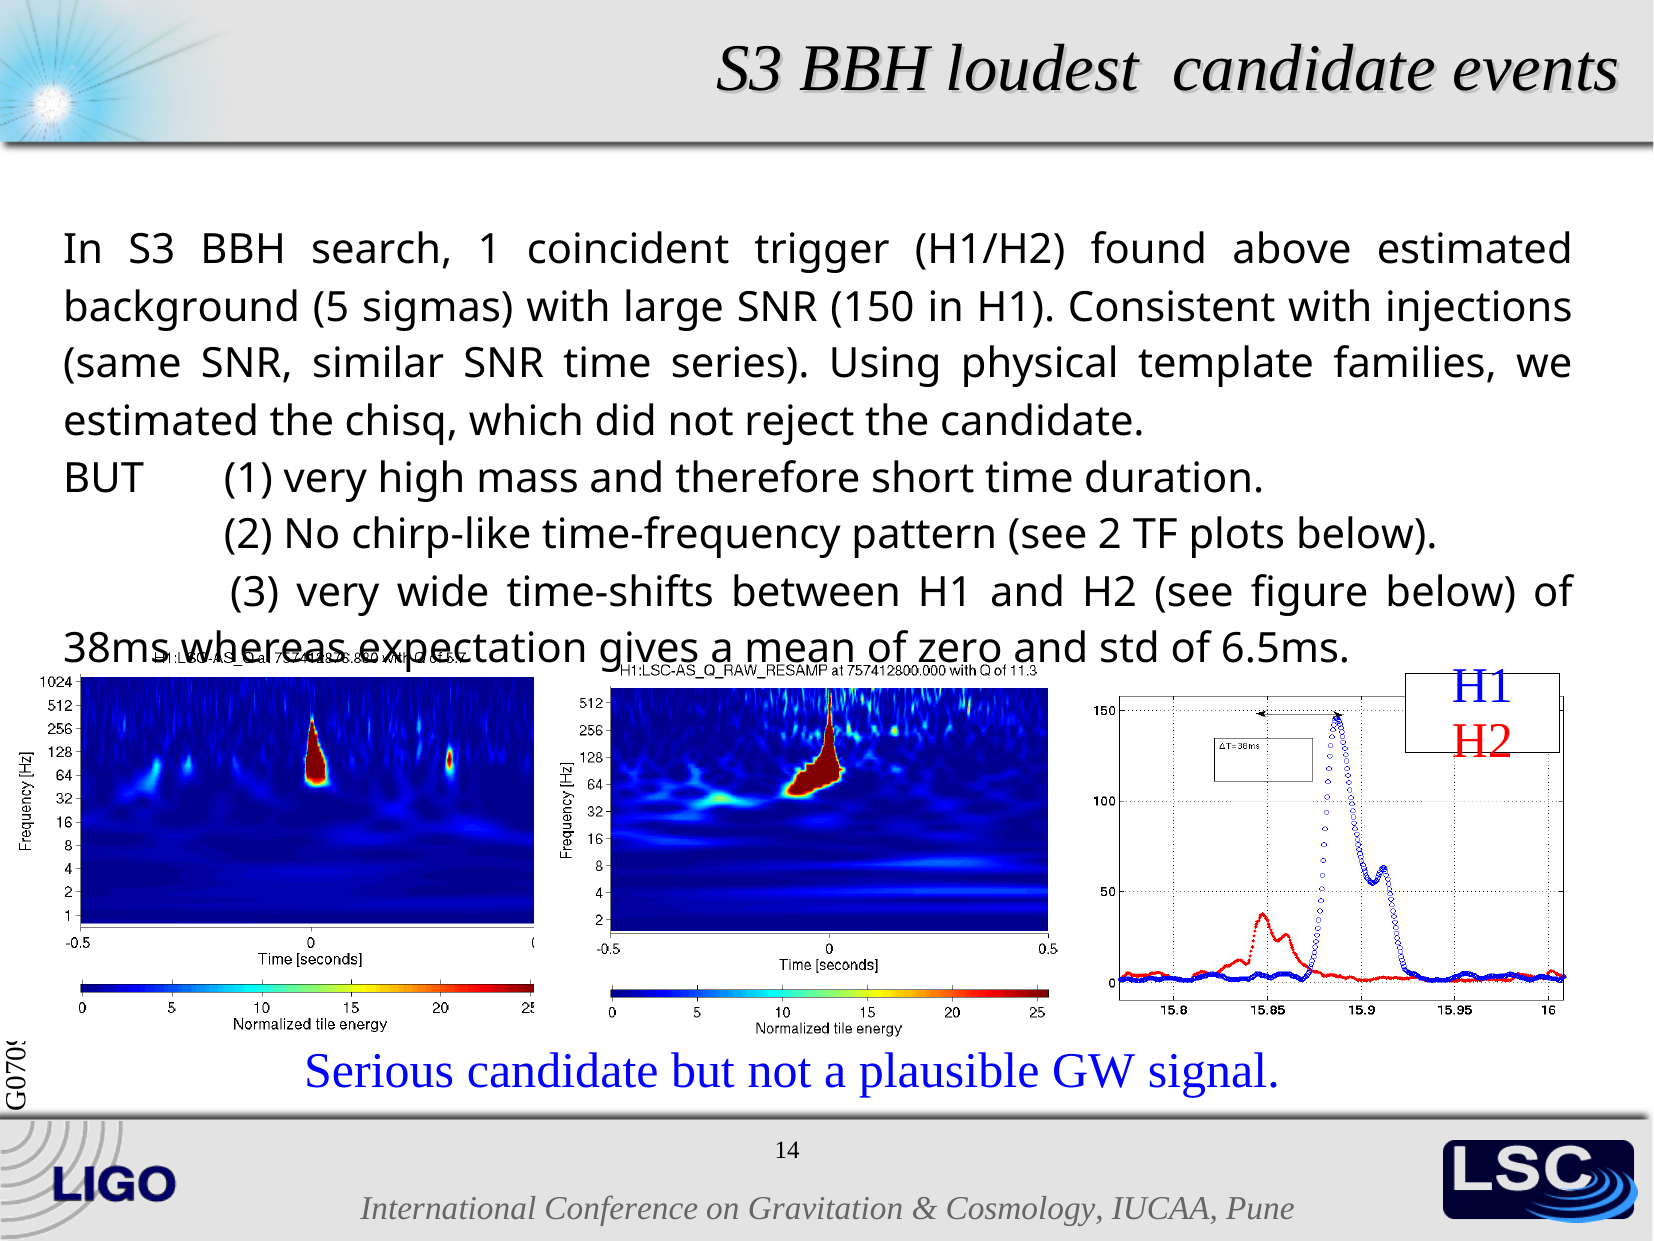

S3 BBH loudest candidate events
In S3 BBH search, 1 coincident trigger (H1/H2) found above estimated background (5 sigmas) with large SNR (150 in H1). Consistent with injections (same SNR, similar SNR time series). Using physical template families, we estimated the chisq, which did not reject the candidate.
BUT	 (1) very high mass and therefore short time duration.
		 (2) No chirp-like time-frequency pattern (see 2 TF plots below).
		 (3) very wide time-shifts between H1 and H2 (see figure below) of 38ms whereas expectation gives a mean of zero and std of 6.5ms.
H1
H2
Serious candidate but not a plausible GW signal.